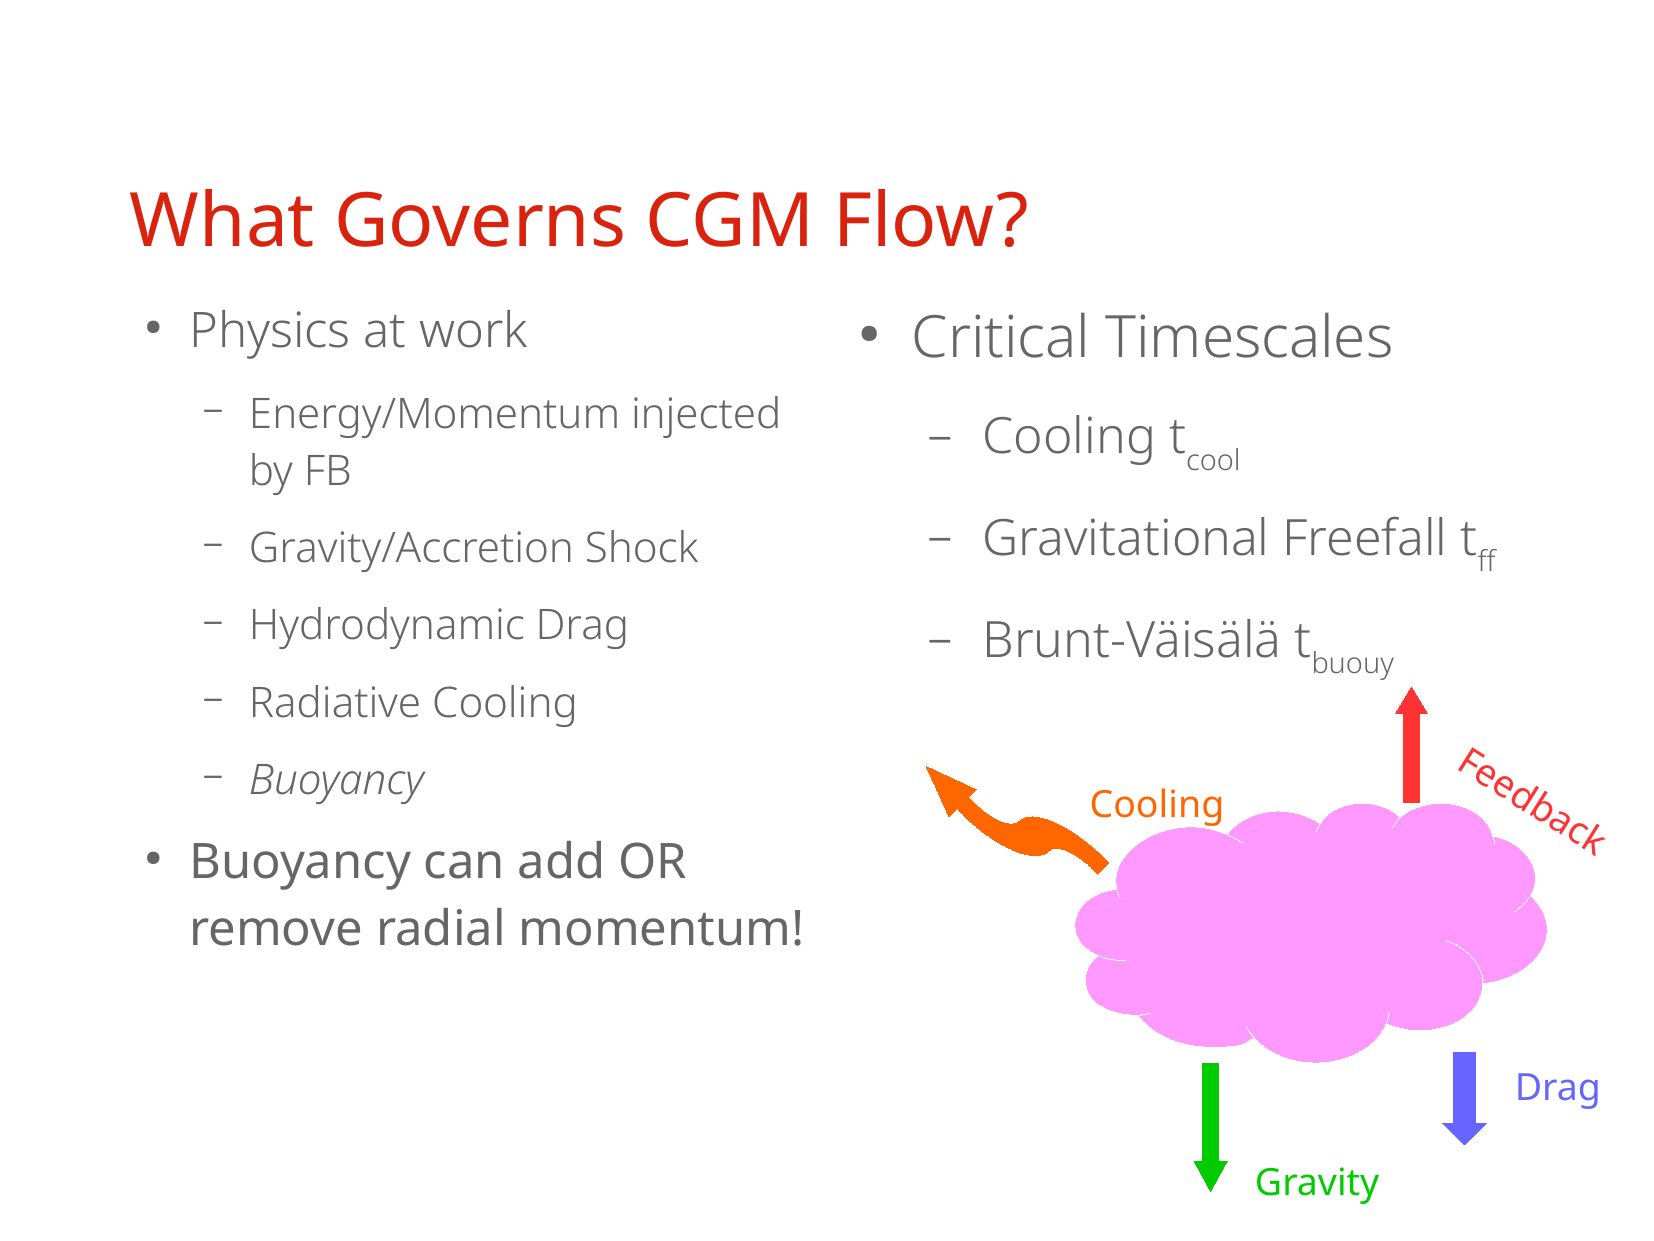

# What Governs CGM Flow?
Physics at work
Energy/Momentum injected by FB
Gravity/Accretion Shock
Hydrodynamic Drag
Radiative Cooling
Buoyancy
Buoyancy can add OR remove radial momentum!
Critical Timescales
Cooling tcool
Gravitational Freefall tff
Brunt-Väisälä tbuouy
Feedback
Cooling
Drag
Gravity